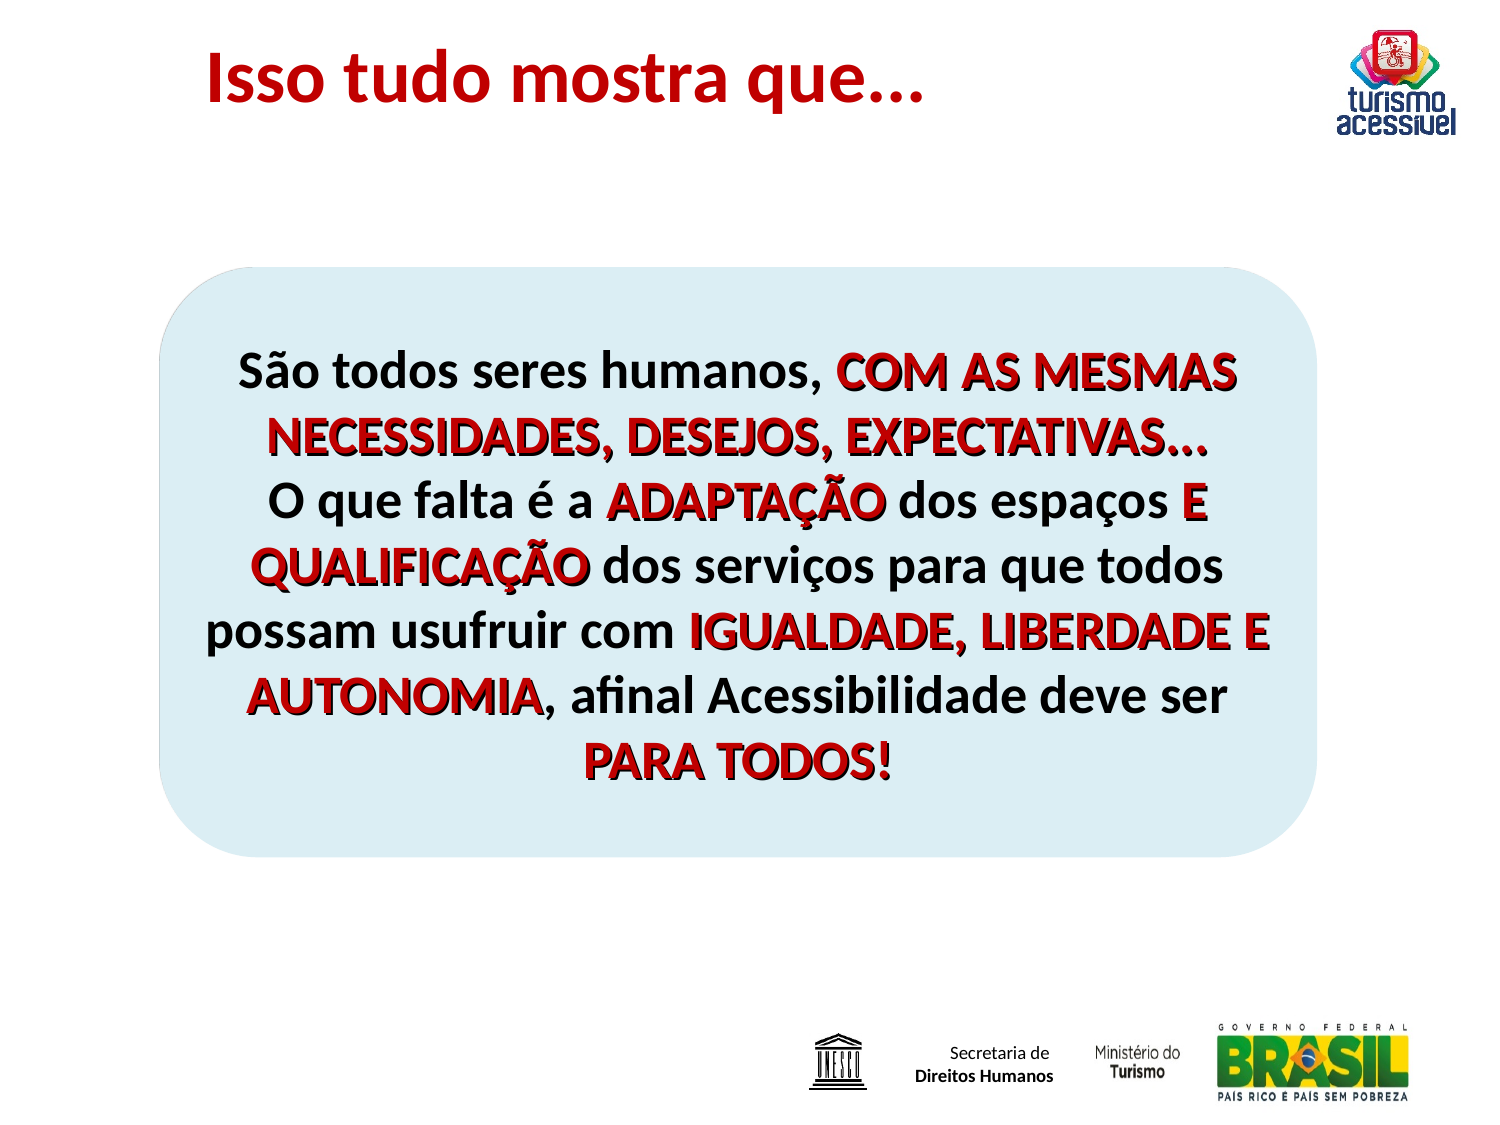

# Isso tudo mostra que...
São todos seres humanos, com as mesmas necessidades, desejos, expectativas...
O que falta é a adaptação dos espaços e qualificação dos serviços para que todos possam usufruir com igualdade, liberdade e autonomia, afinal Acessibilidade deve ser para todos!